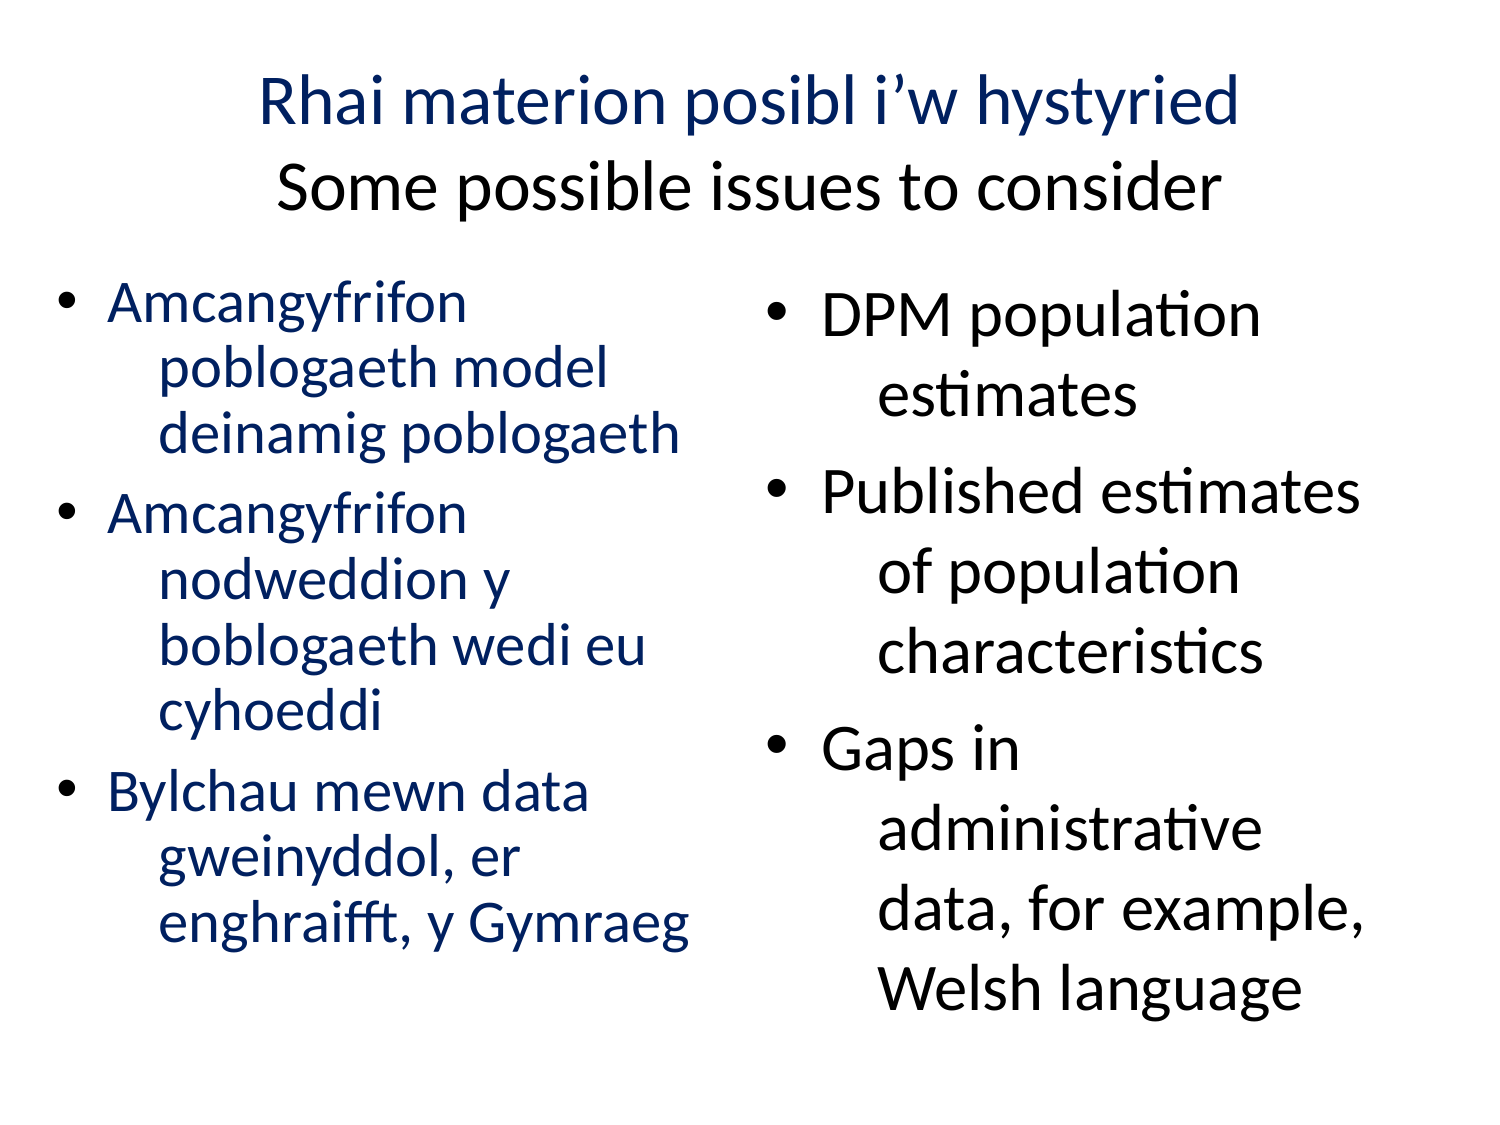

# Rhai materion posibl i’w hystyried Some possible issues to consider
Amcangyfrifon poblogaeth model deinamig poblogaeth
Amcangyfrifon nodweddion y boblogaeth wedi eu cyhoeddi
Bylchau mewn data gweinyddol, er enghraifft, y Gymraeg
DPM population estimates
Published estimates of population characteristics
Gaps in administrative data, for example, Welsh language